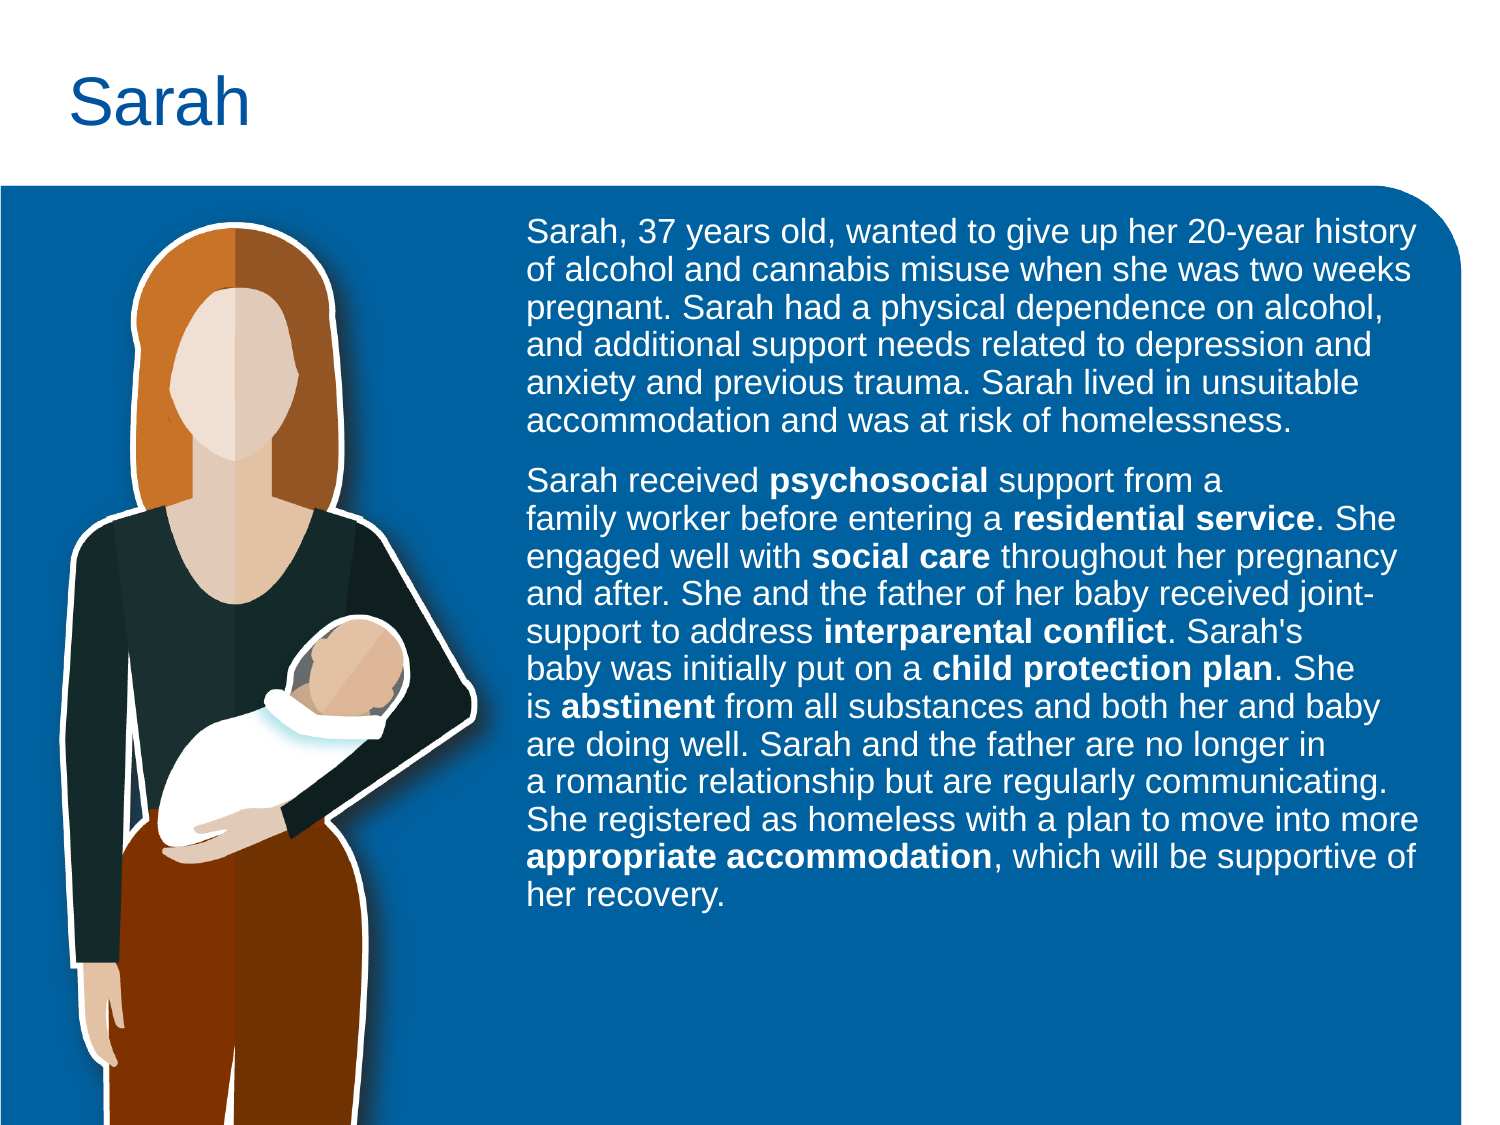

Sarah
# Sarah, 37 years old, wanted to give up her 20-year history of alcohol and cannabis misuse when she was two weeks pregnant. Sarah had a physical dependence on alcohol, and additional support needs related to depression and anxiety and previous trauma. Sarah lived in unsuitable accommodation and was at risk of homelessness.
Sarah received psychosocial support from a family worker before entering a residential service.​ She engaged well with social care throughout her pregnancy and after.​ She and the father of her baby received joint-support to address interparental conflict. Sarah's baby was initially put on a child protection plan. She is abstinent from all substances and both her and baby are doing well. ​Sarah and the father are no longer in a romantic relationship but are regularly communicating. ​She registered as homeless with a plan to move into more appropriate accommodation, which will be supportive of her recovery.